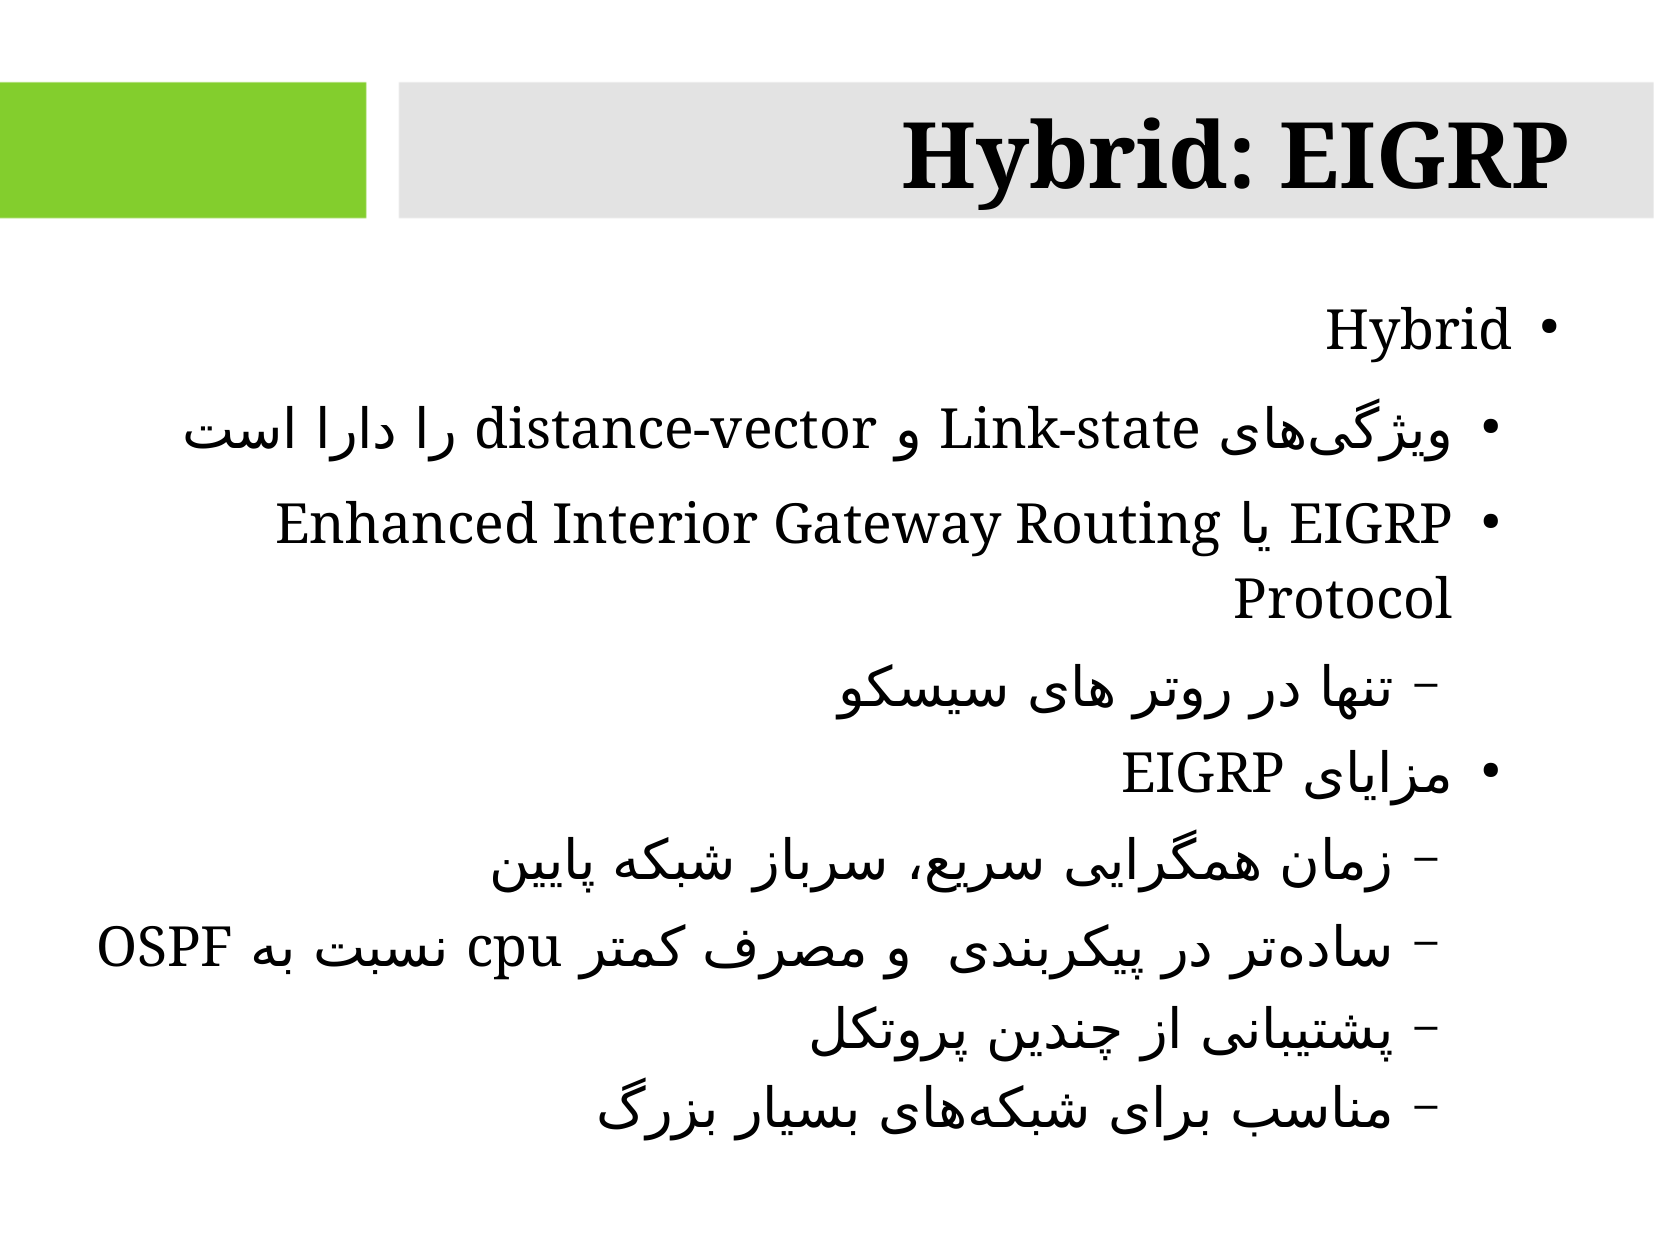

# Hybrid: EIGRP
Hybrid
ویژگی‌های Link-state و distance-vector را دارا است
EIGRP یا Enhanced Interior Gateway Routing Protocol
تنها در روتر های سیسکو
مزایای EIGRP
زمان همگرایی سریع، سرباز شبکه پایین
ساده‌تر در پیکربندی و مصرف کمتر cpu نسبت به OSPF
پشتیبانی از چندین پروتکل
مناسب برای شبکه‌های بسیار بزرگ